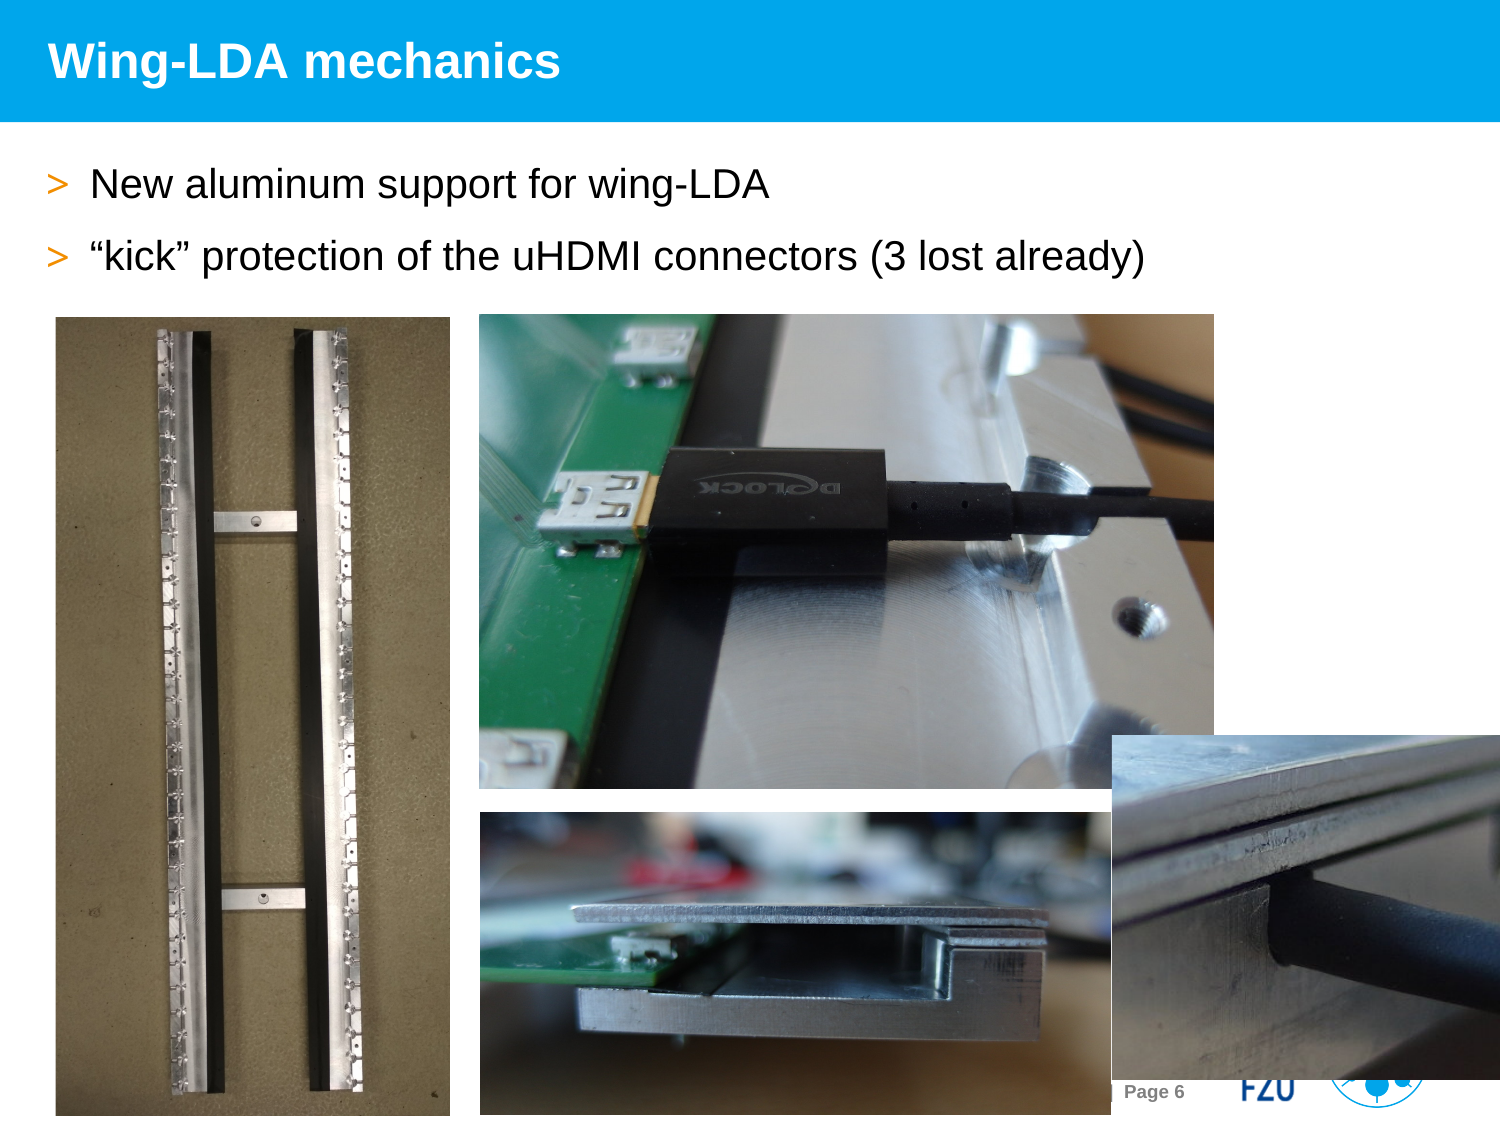

# Wing-LDA mechanics
New aluminum support for wing-LDA
“kick” protection of the uHDMI connectors (3 lost already)